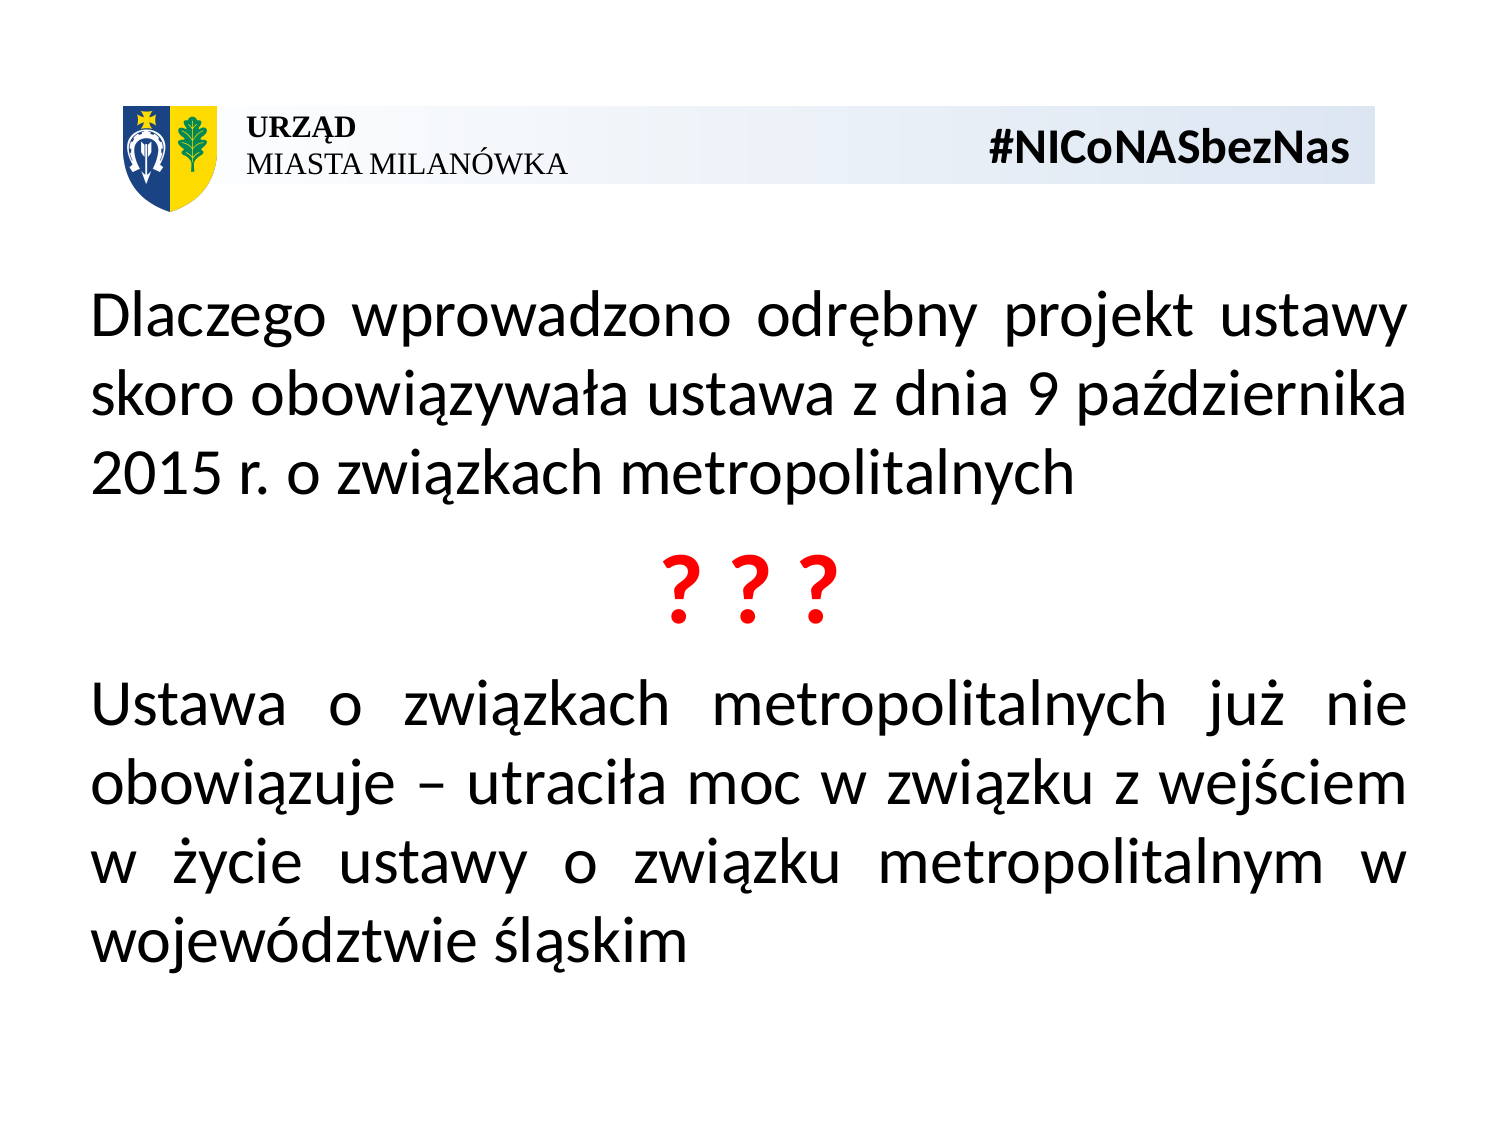

Urząd
Miasta Milanówka
#NICoNASbezNas
# Dlaczego wprowadzono odrębny projekt ustawy skoro obowiązywała ustawa z dnia 9 października 2015 r. o związkach metropolitalnych
? ? ?
Ustawa o związkach metropolitalnych już nie obowiązuje – utraciła moc w związku z wejściem w życie ustawy o związku metropolitalnym w województwie śląskim